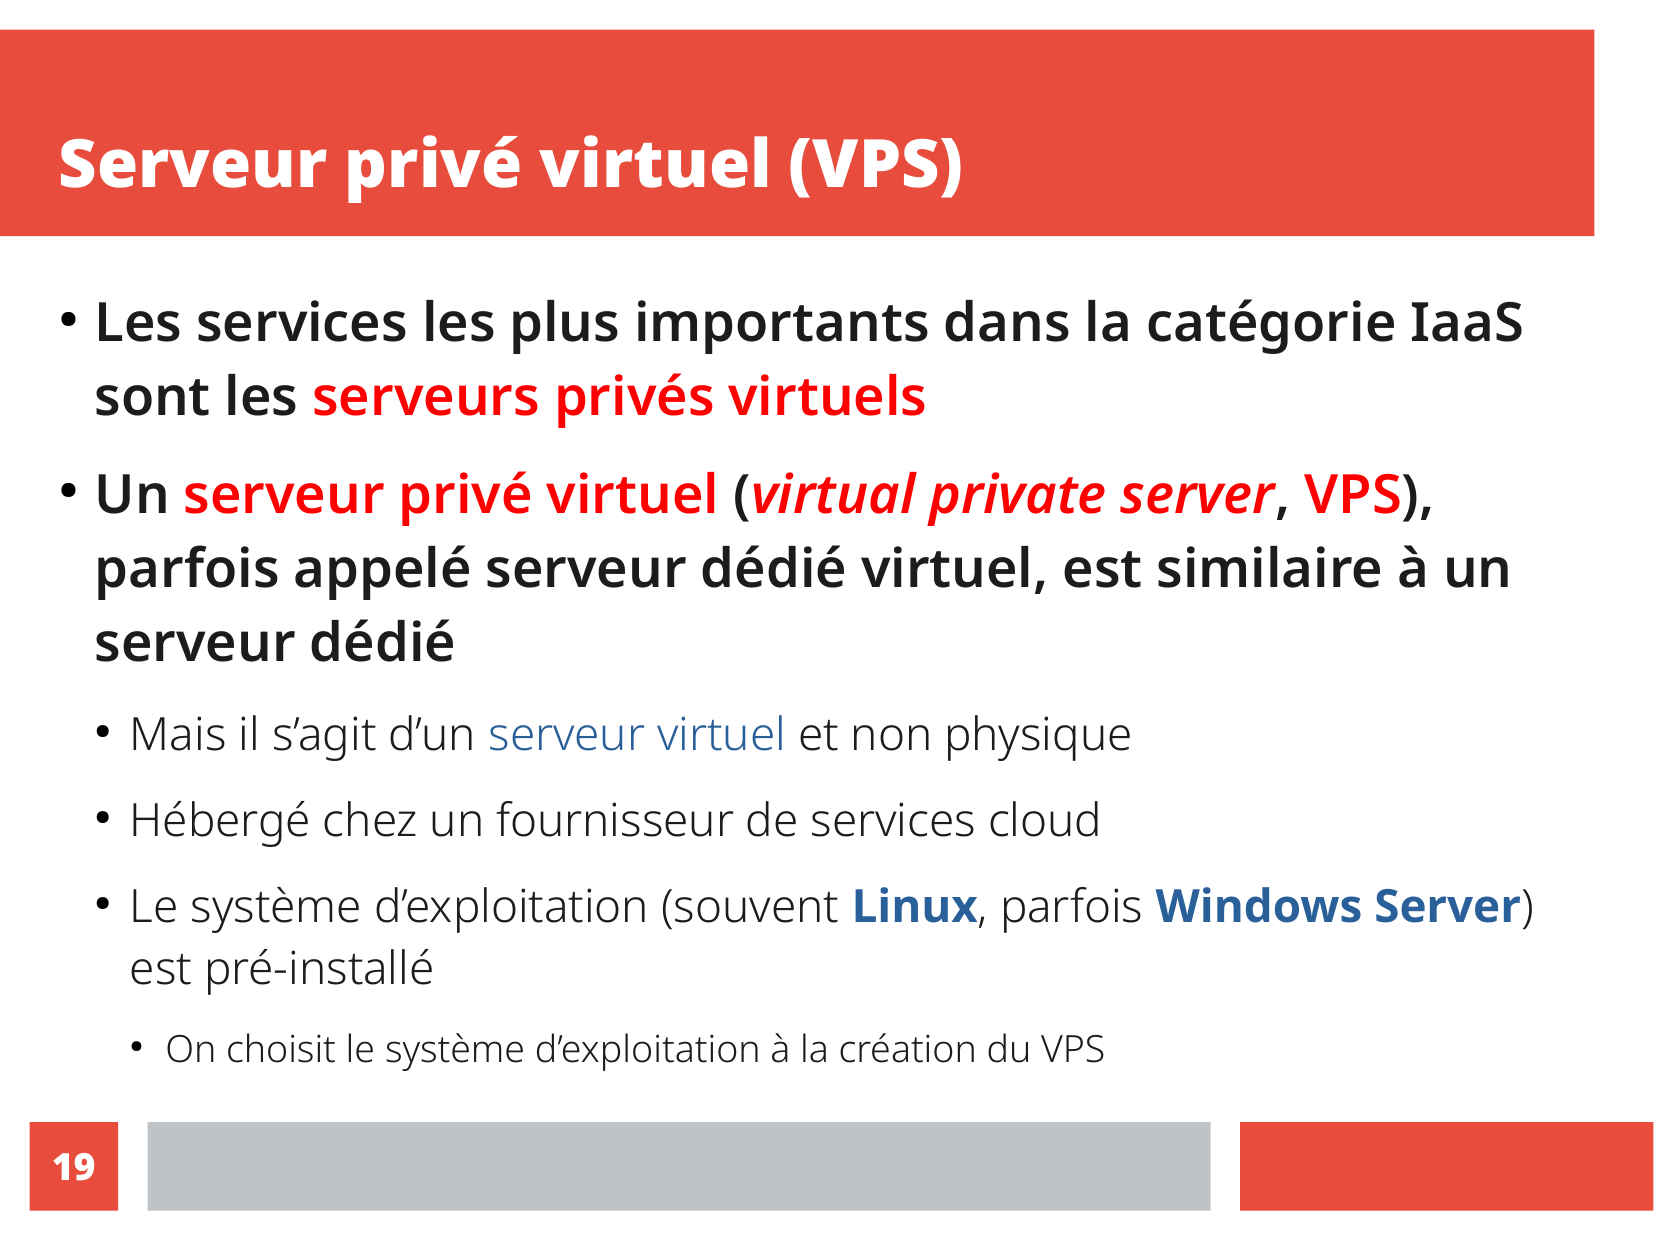

# Serveur privé virtuel (VPS)
Les services les plus importants dans la catégorie IaaS sont les serveurs privés virtuels
Un serveur privé virtuel (virtual private server, VPS), parfois appelé serveur dédié virtuel, est similaire à un serveur dédié
Mais il s’agit d’un serveur virtuel et non physique
Hébergé chez un fournisseur de services cloud
Le système d’exploitation (souvent Linux, parfois Windows Server) est pré-installé
On choisit le système d’exploitation à la création du VPS
19